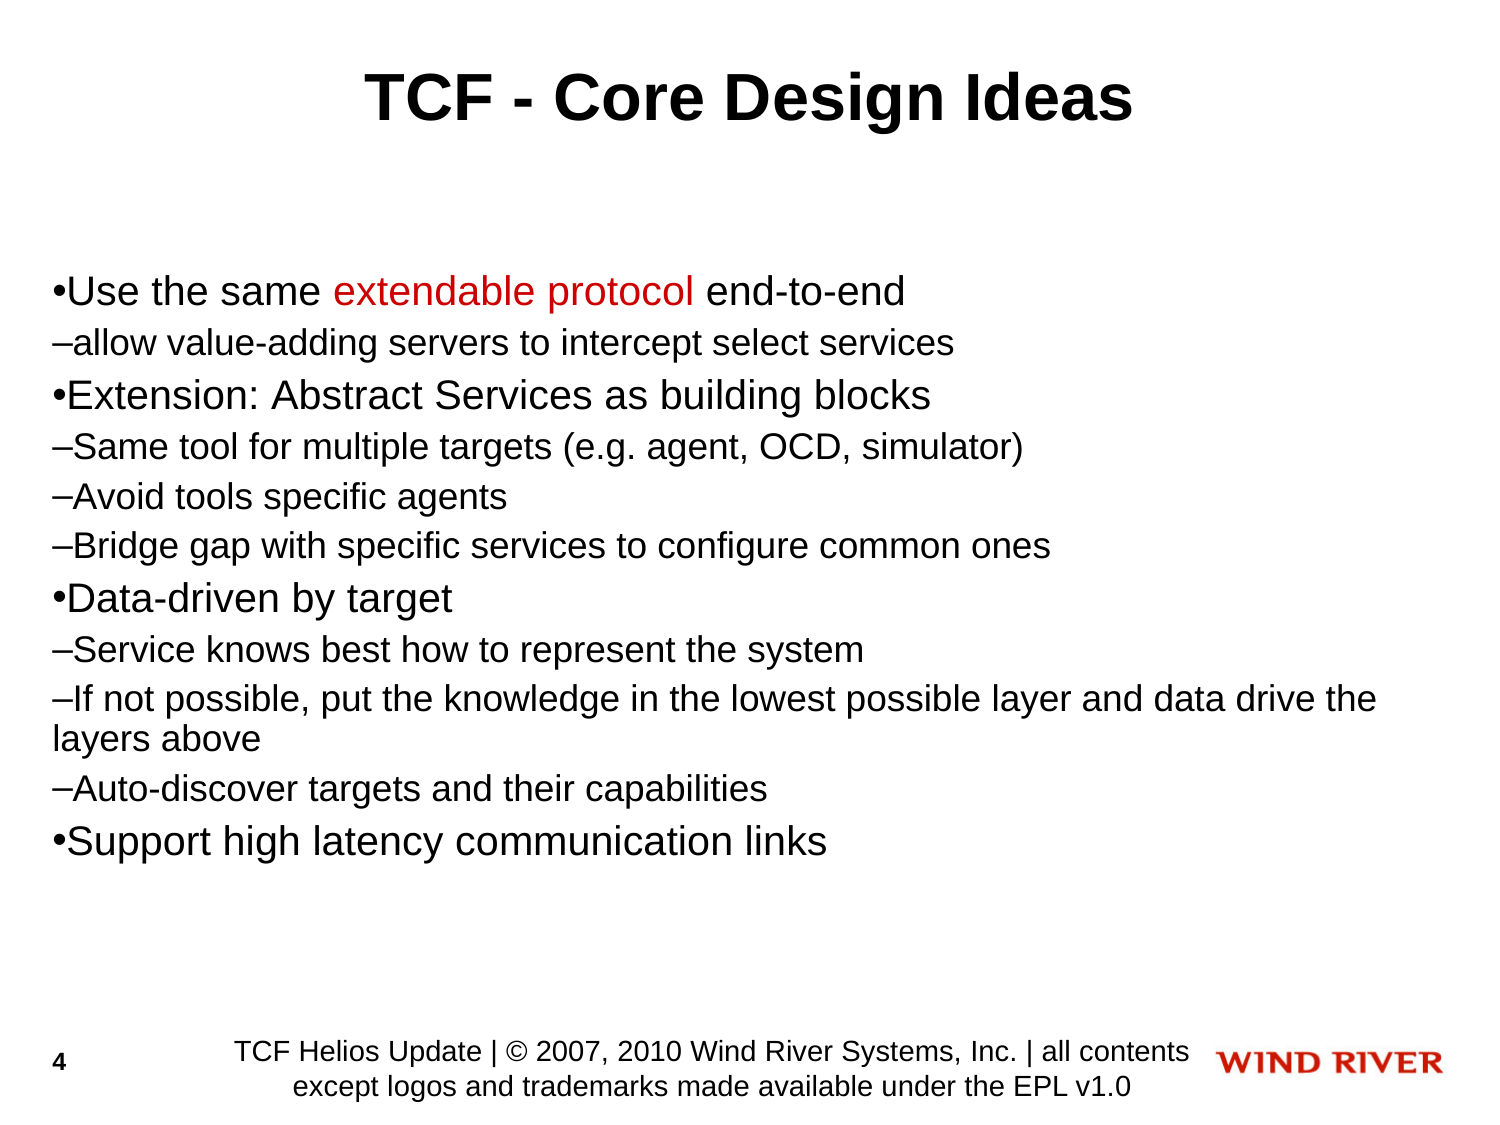

# TCF - Core Design Ideas
Use the same extendable protocol end-to-end
allow value-adding servers to intercept select services
Extension: Abstract Services as building blocks
Same tool for multiple targets (e.g. agent, OCD, simulator)
Avoid tools specific agents
Bridge gap with specific services to configure common ones
Data-driven by target
Service knows best how to represent the system
If not possible, put the knowledge in the lowest possible layer and data drive the layers above
Auto-discover targets and their capabilities
Support high latency communication links
TCF Helios Update | © 2007, 2010 Wind River Systems, Inc. | all contents except logos and trademarks made available under the EPL v1.0
3